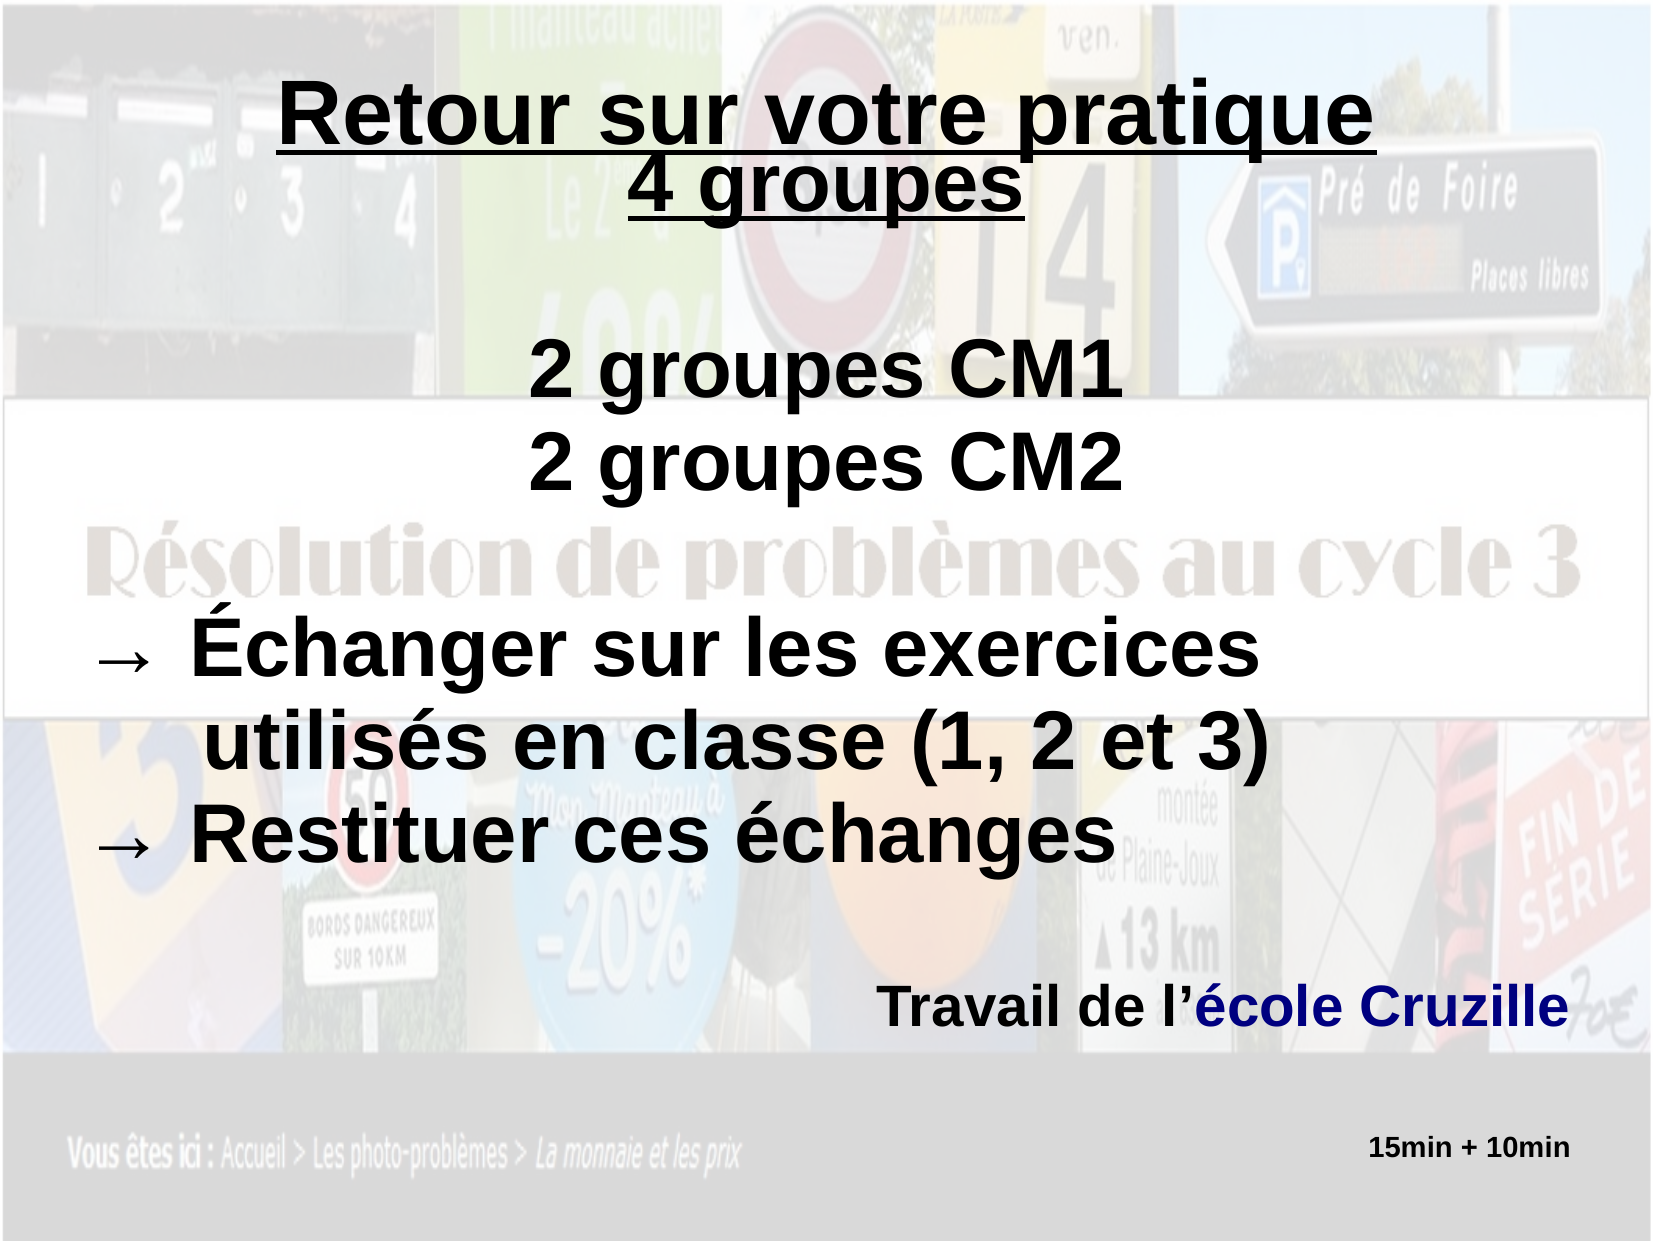

# Retour sur votre pratique
4 groupes
2 groupes CM1
2 groupes CM2
→ Échanger sur les exercices
	 utilisés en classe (1, 2 et 3)
→ Restituer ces échanges
Travail de l’école Cruzille
15min + 10min